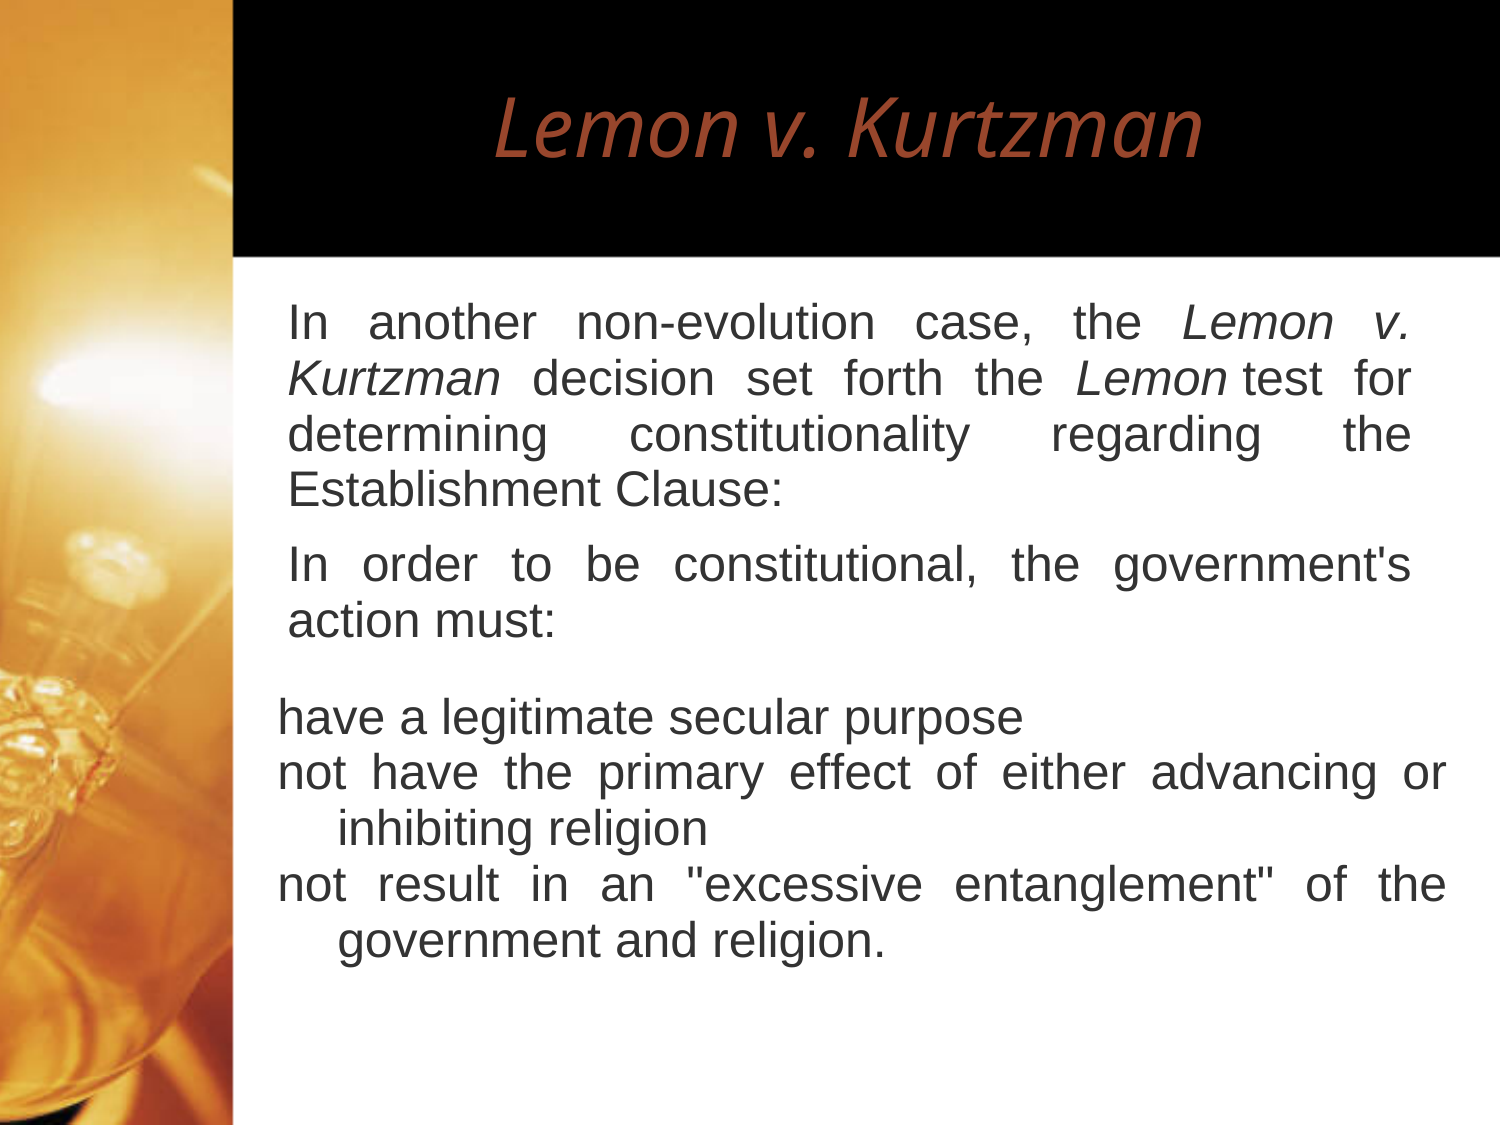

# Lemon v. Kurtzman
In another non-evolution case, the Lemon v. Kurtzman decision set forth the Lemon test for determining constitutionality regarding the Establishment Clause:
In order to be constitutional, the government's action must:
have a legitimate secular purpose
not have the primary effect of either advancing or inhibiting religion
not result in an "excessive entanglement" of the government and religion.